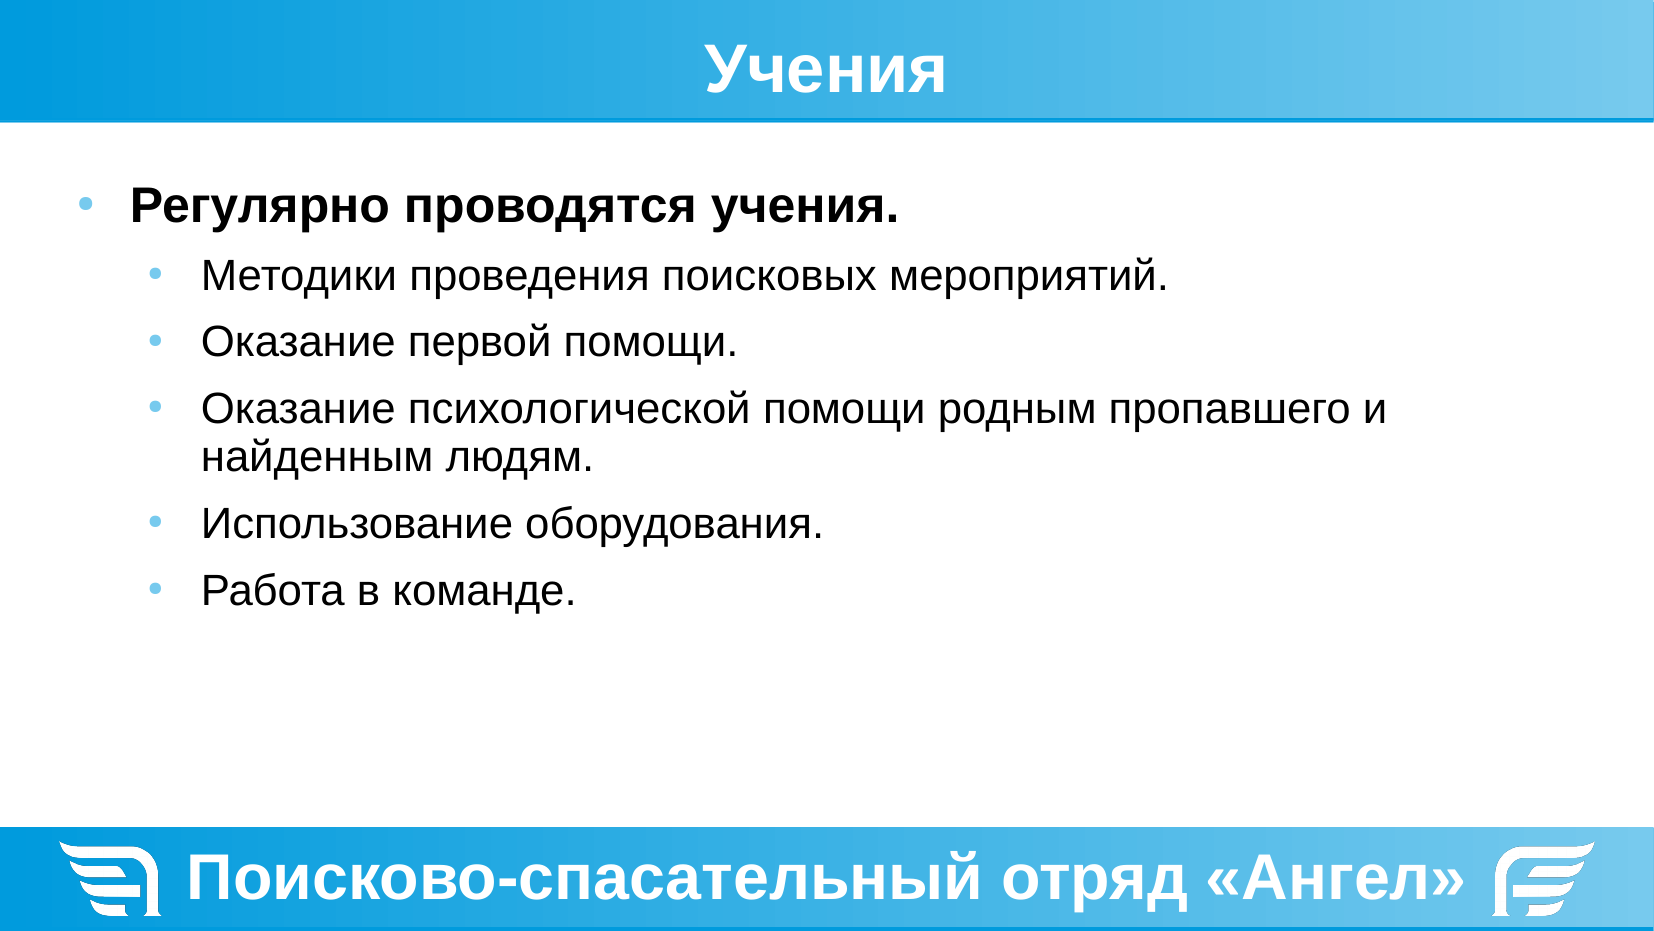

# Учения
Регулярно проводятся учения.
Методики проведения поисковых мероприятий.
Оказание первой помощи.
Оказание психологической помощи родным пропавшего и найденным людям.
Использование оборудования.
Работа в команде.